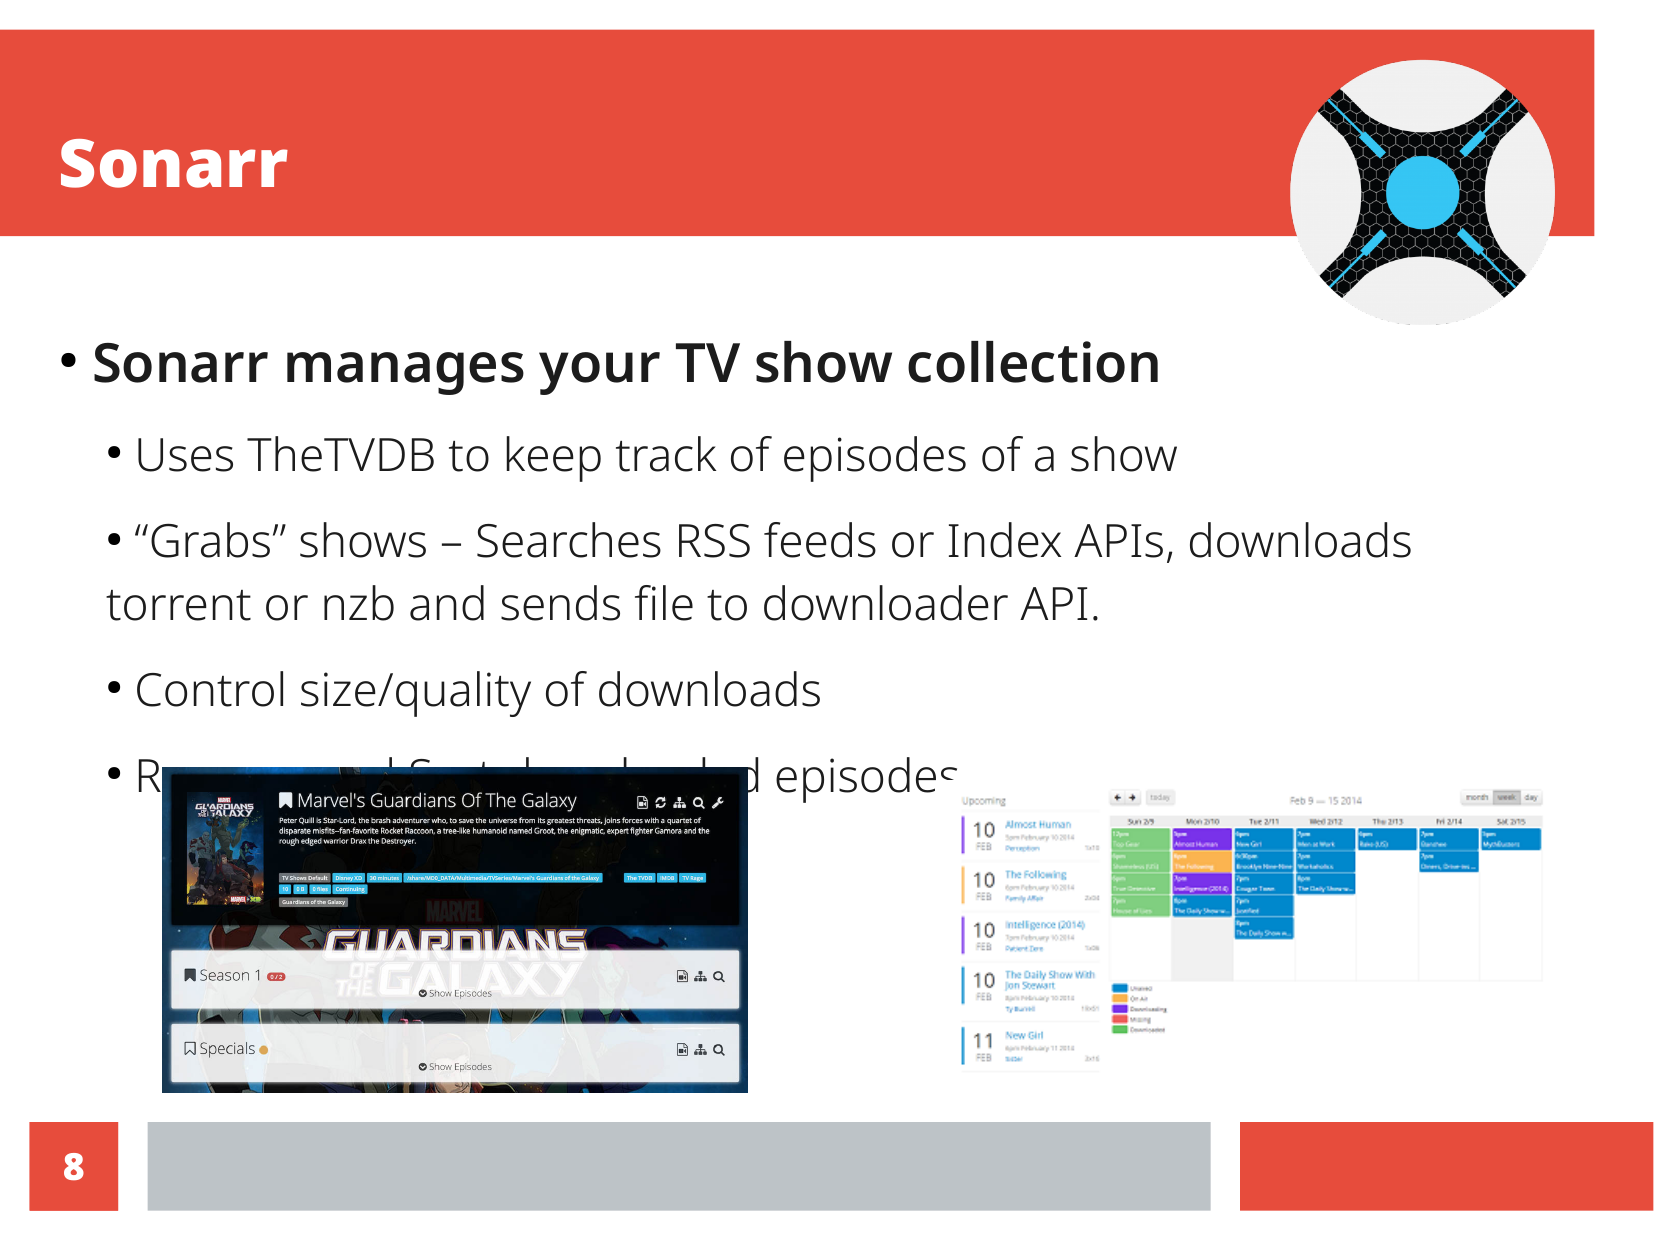

# Sonarr
 Sonarr manages your TV show collection
 Uses TheTVDB to keep track of episodes of a show
 “Grabs” shows – Searches RSS feeds or Index APIs, downloads torrent or nzb and sends file to downloader API.
 Control size/quality of downloads
 Rename and Sort downloaded episodes
8